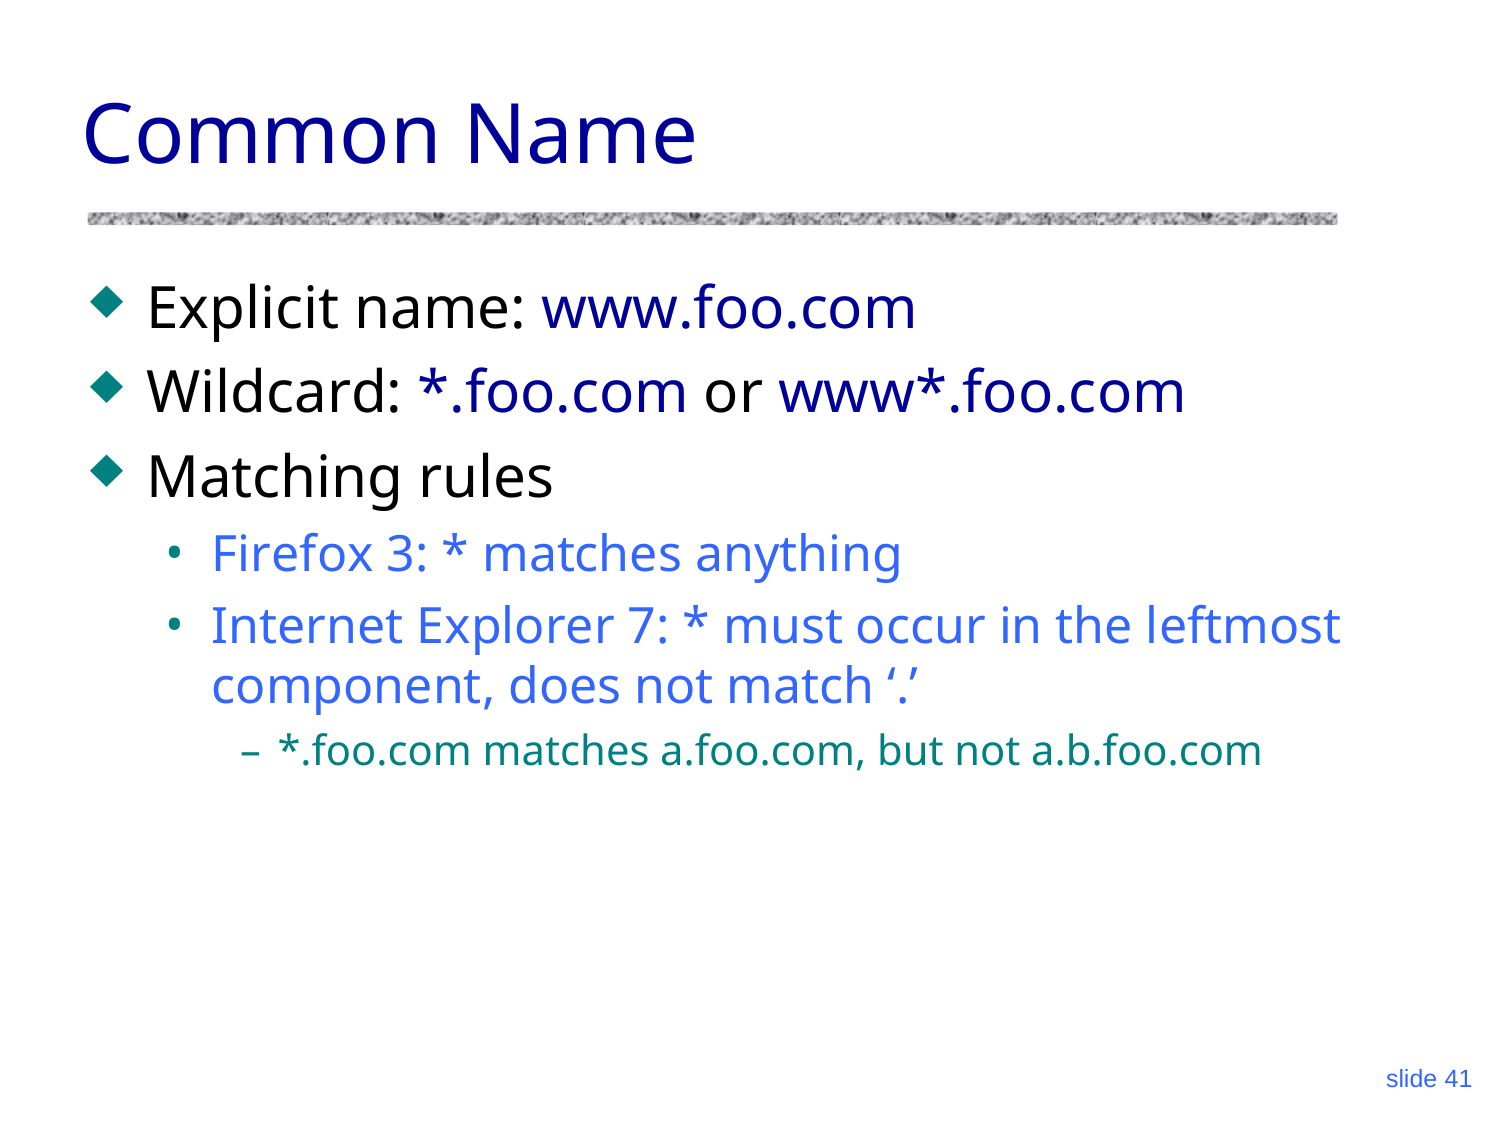

# Common Name
Explicit name: www.foo.com
Wildcard: *.foo.com or www*.foo.com
Matching rules
Firefox 3: * matches anything
Internet Explorer 7: * must occur in the leftmost component, does not match ‘.’
*.foo.com matches a.foo.com, but not a.b.foo.com
slide